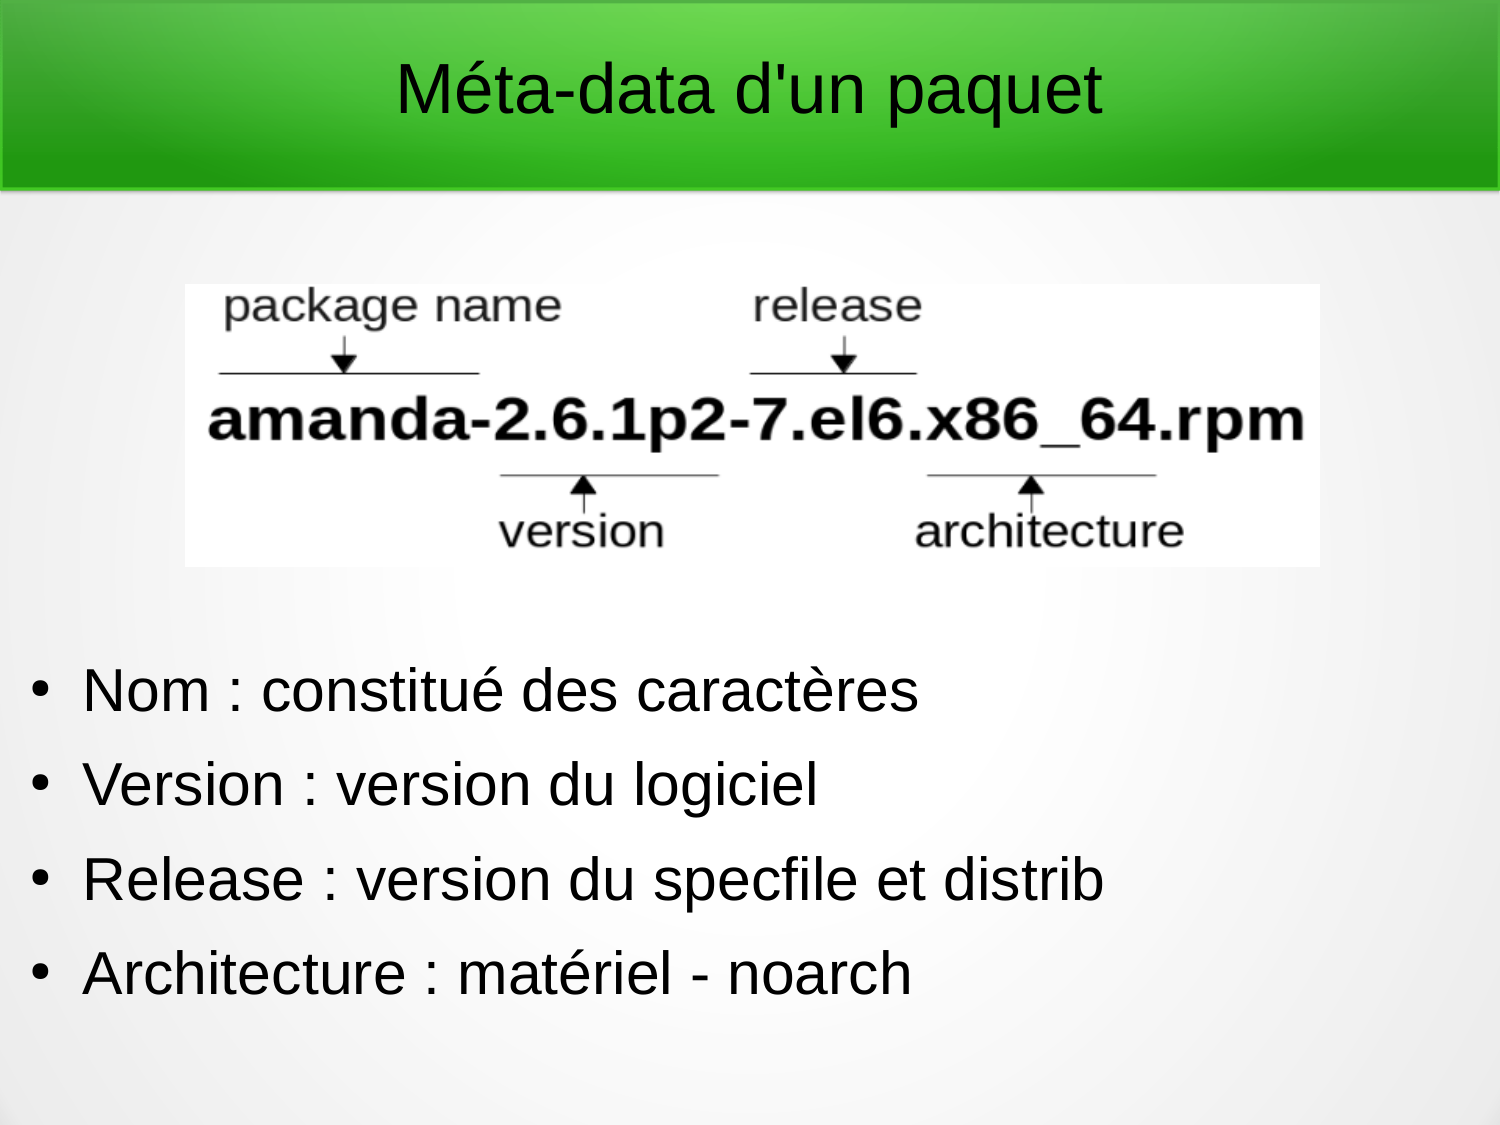

# Méta-data d'un paquet
Nom : constitué des caractères
Version : version du logiciel
Release : version du specfile et distrib
Architecture : matériel - noarch